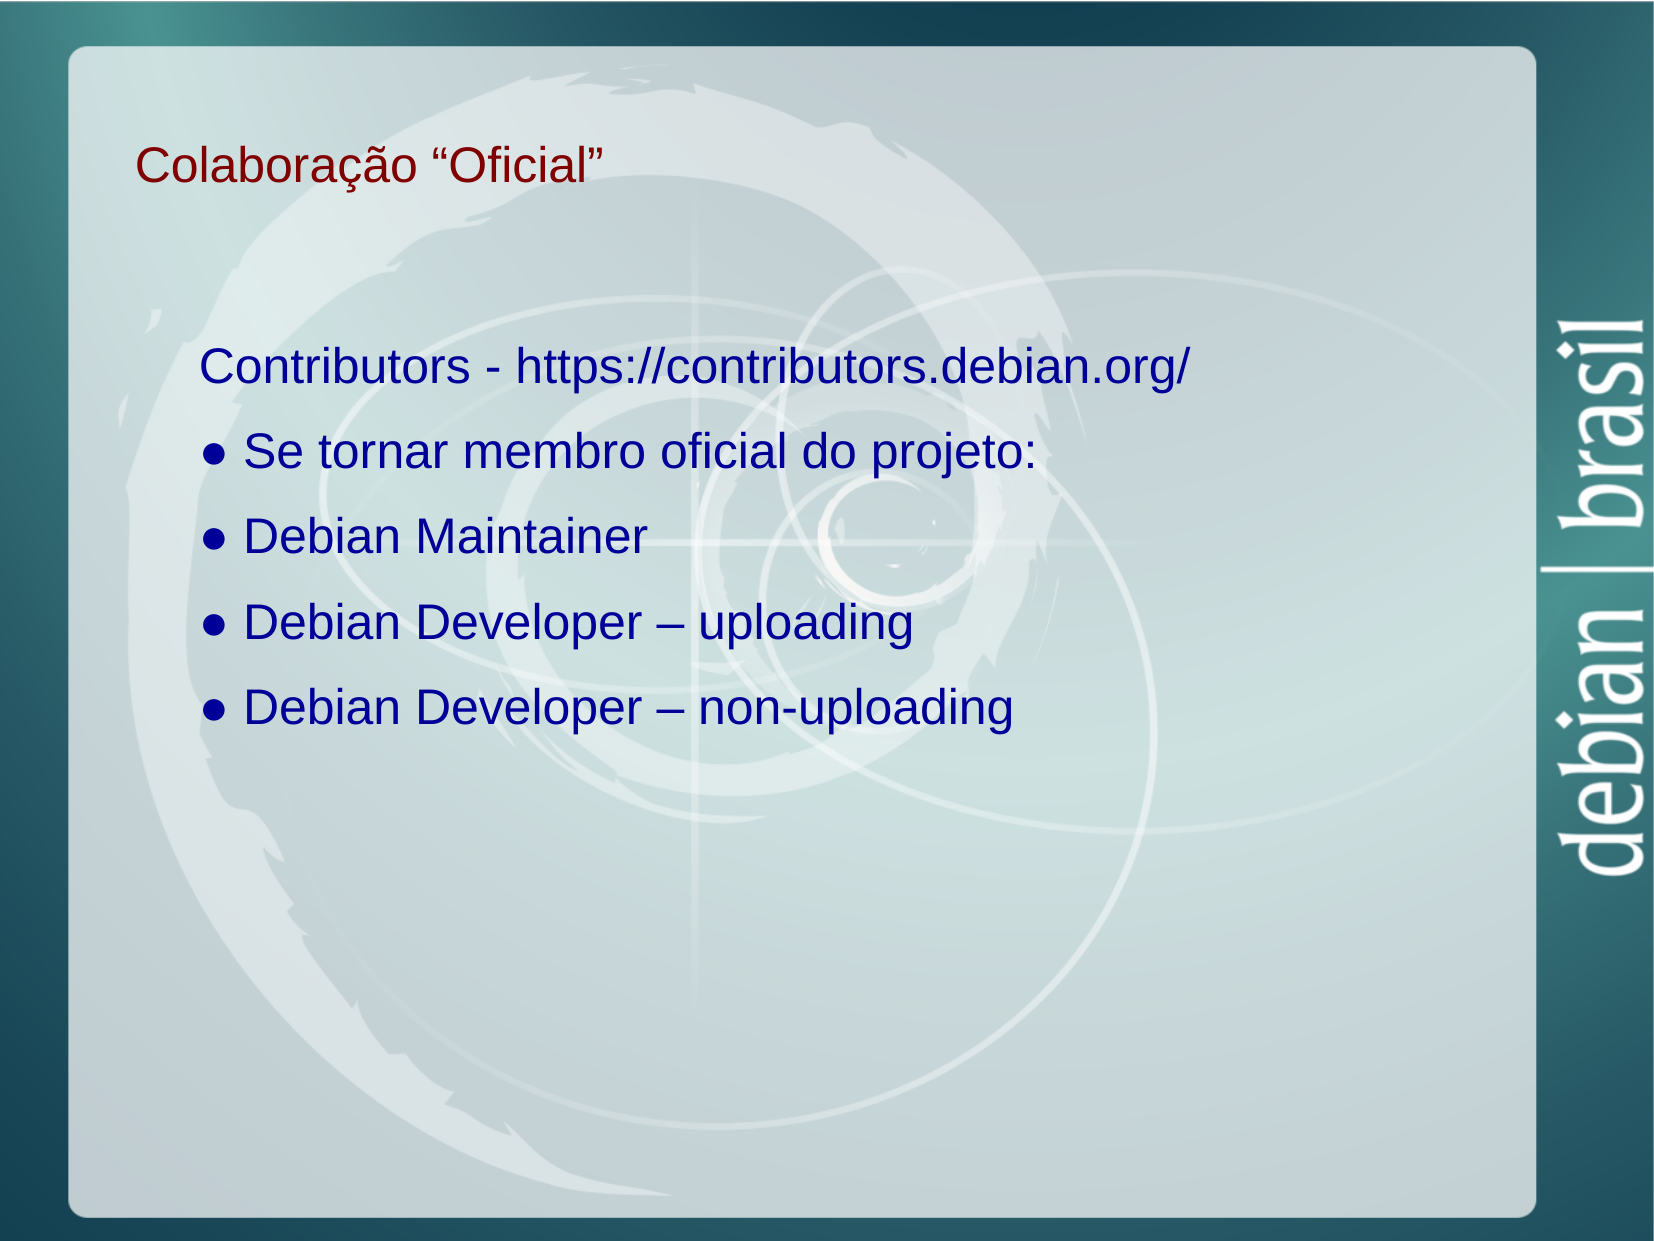

Colaboração “Oficial”
Contributors - https://contributors.debian.org/
● Se tornar membro oficial do projeto:
● Debian Maintainer
● Debian Developer – uploading
● Debian Developer – non-uploading